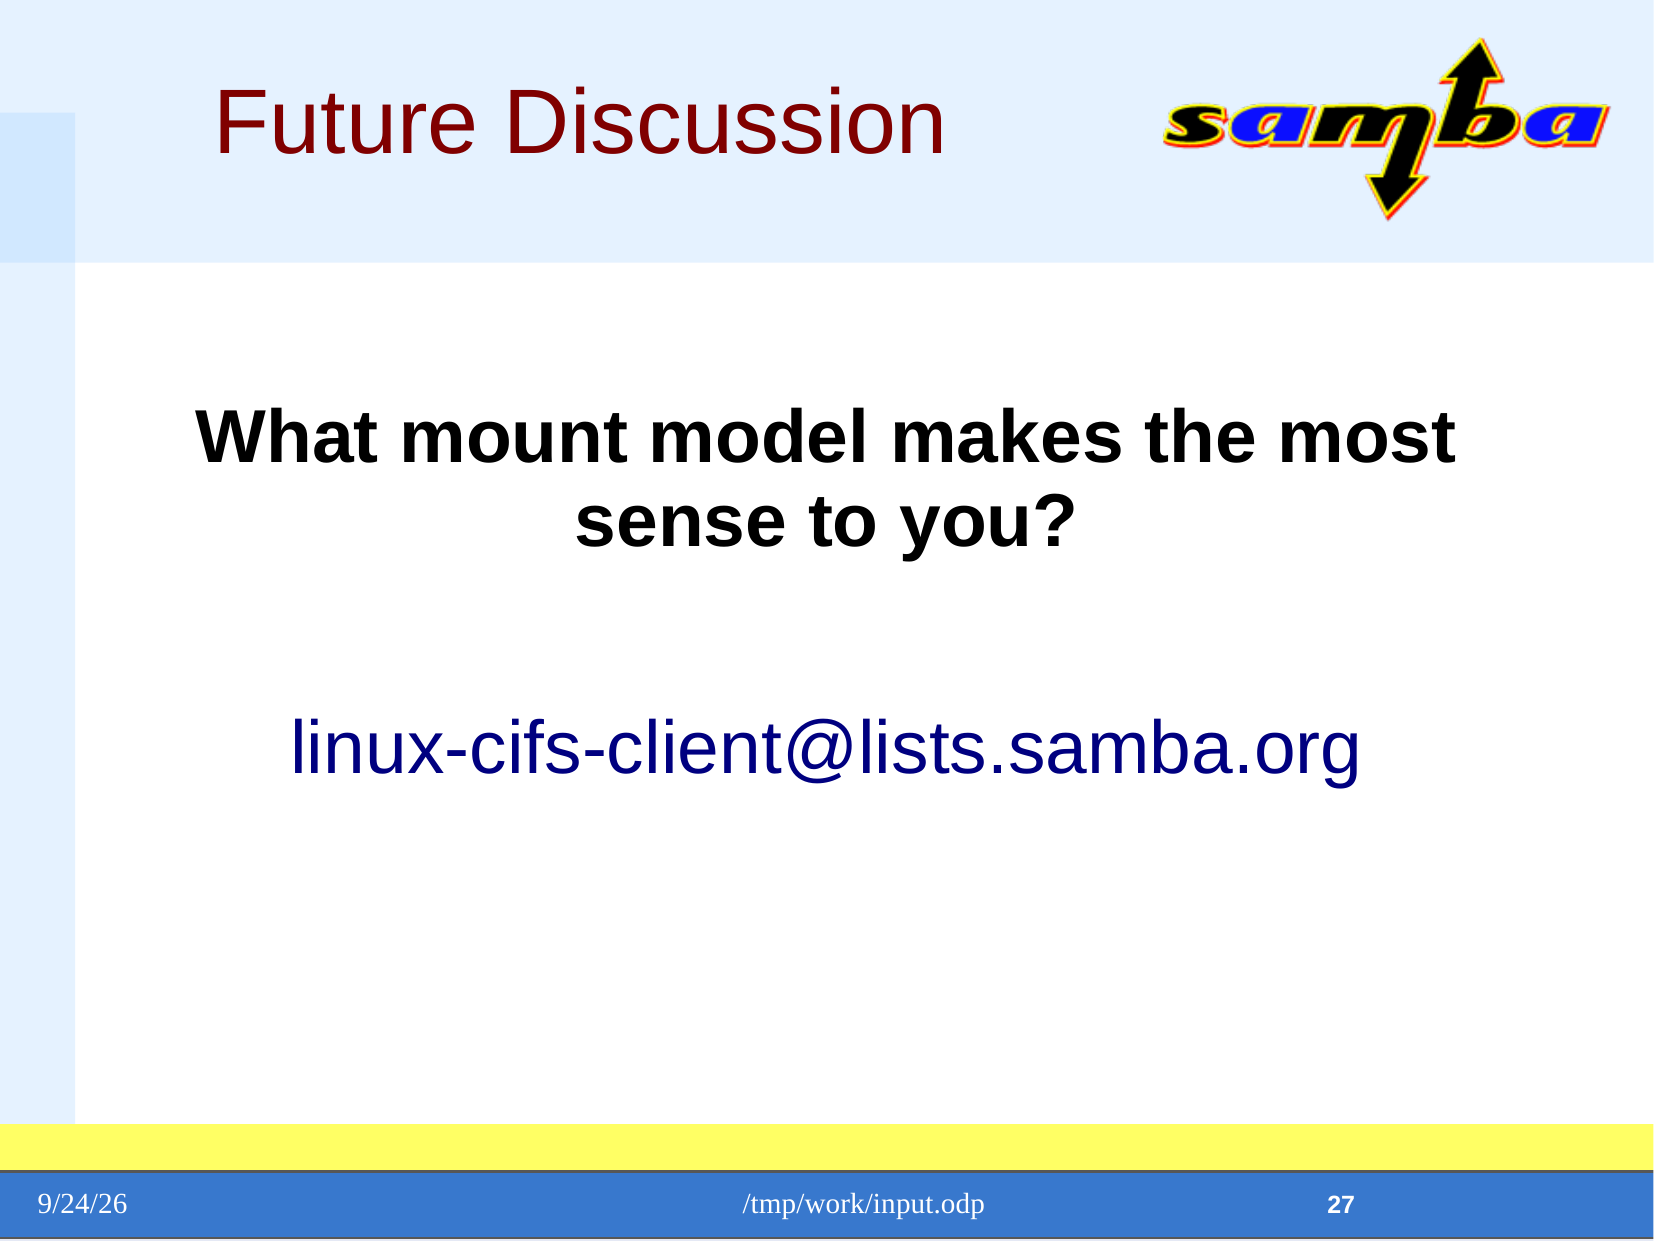

# Future Discussion
What mount model makes the most sense to you?
linux-cifs-client@lists.samba.org